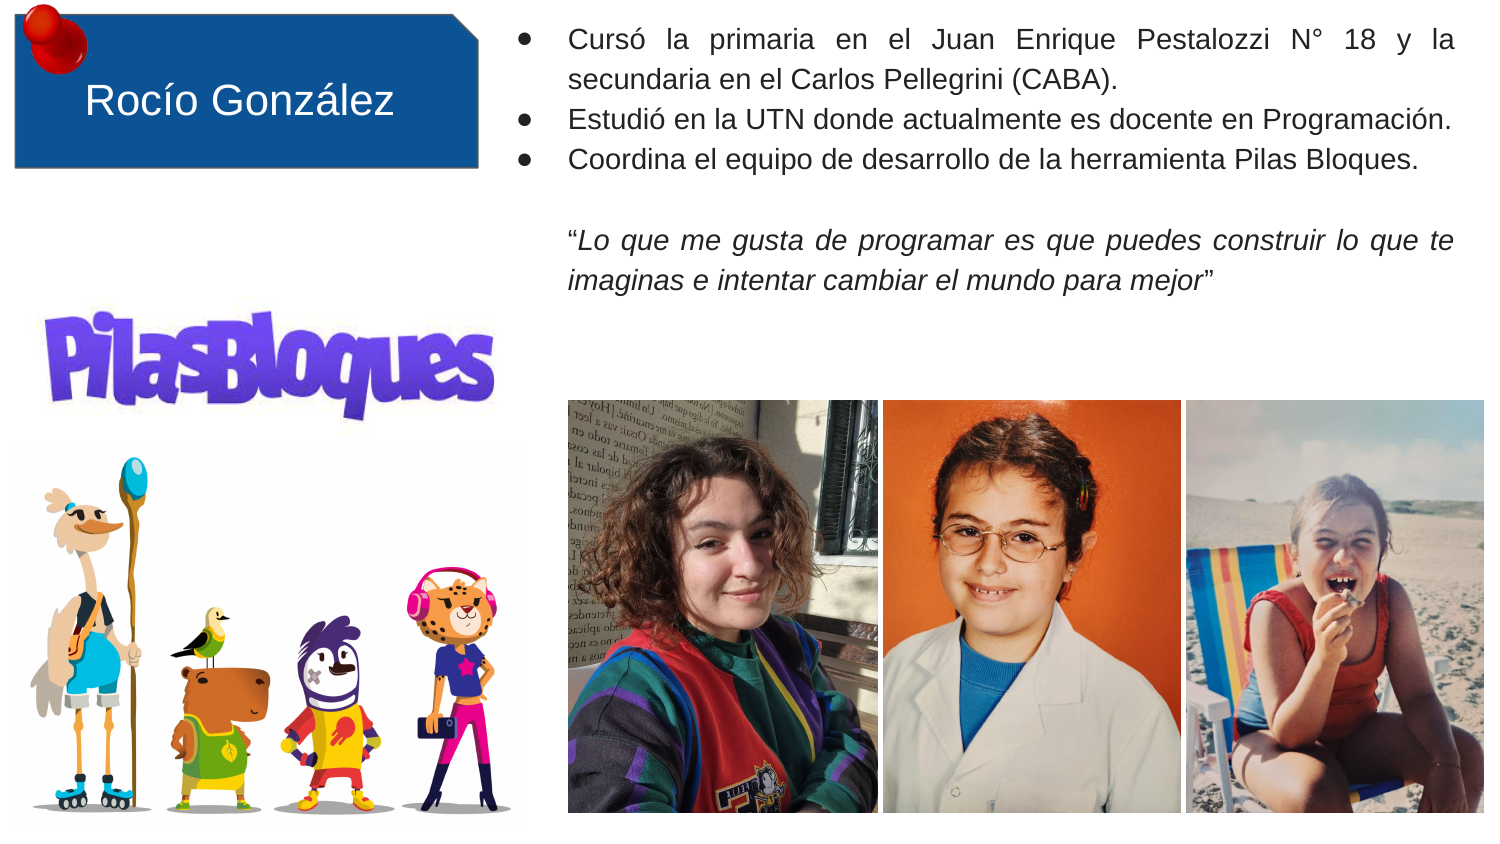

Cursó la primaria en el Juan Enrique Pestalozzi N° 18 y la secundaria en el Carlos Pellegrini (CABA).
Estudió en la UTN donde actualmente es docente en Programación.
Coordina el equipo de desarrollo de la herramienta Pilas Bloques.
“Lo que me gusta de programar es que puedes construir lo que te imaginas e intentar cambiar el mundo para mejor”
Rocío González